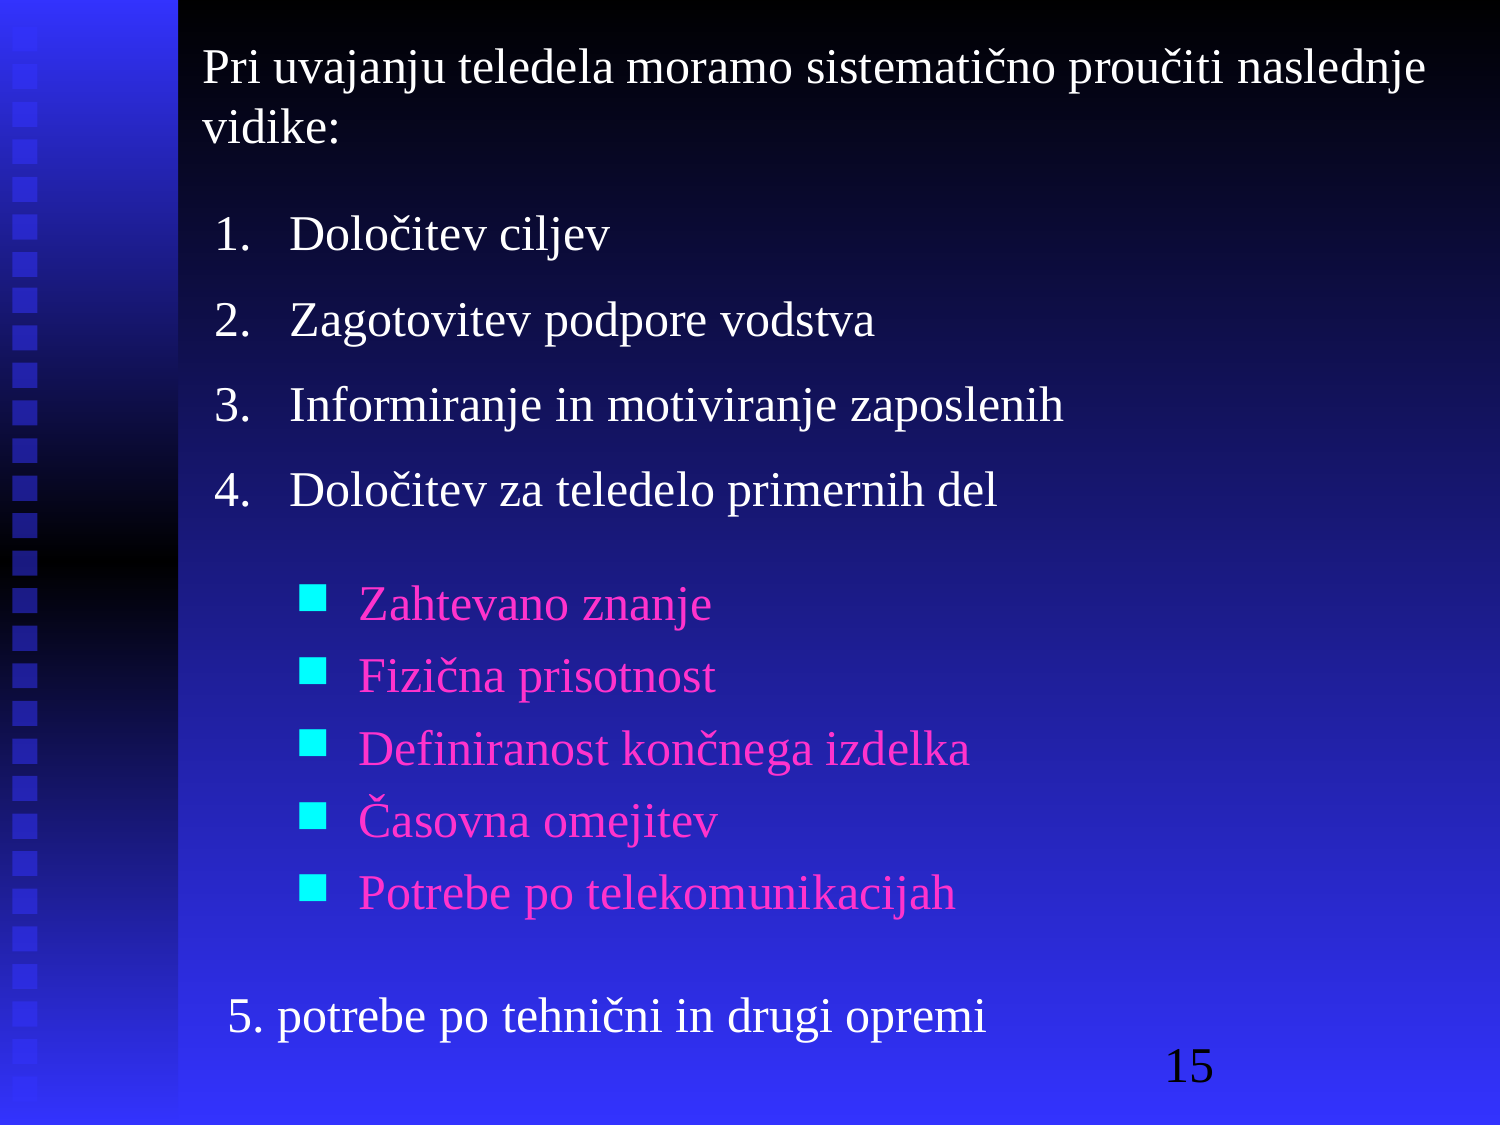

# Pri uvajanju teledela moramo sistematično proučiti naslednje vidike:
Določitev ciljev
Zagotovitev podpore vodstva
Informiranje in motiviranje zaposlenih
Določitev za teledelo primernih del
Zahtevano znanje
Fizična prisotnost
Definiranost končnega izdelka
Časovna omejitev
Potrebe po telekomunikacijah
5. potrebe po tehnični in drugi opremi
15